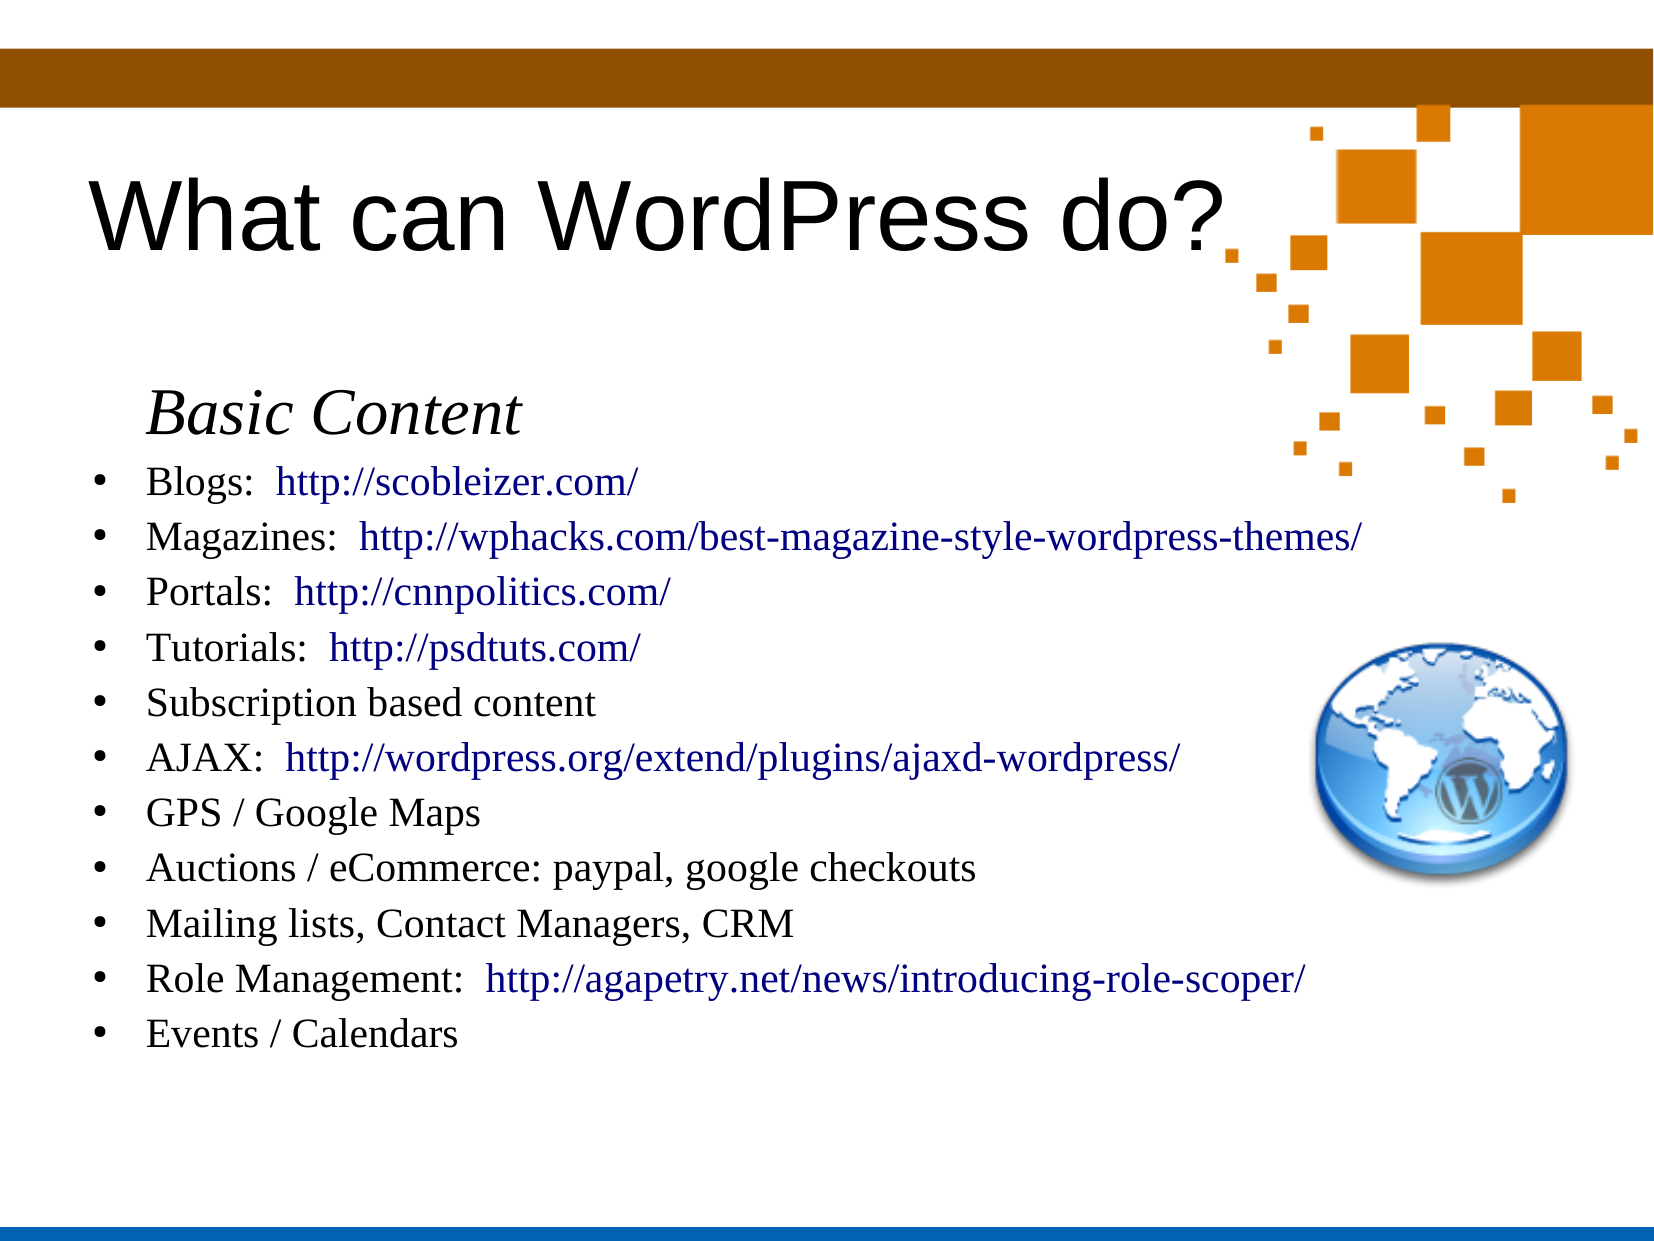

# What can WordPress do?
Basic Content
Blogs: http://scobleizer.com/
Magazines: http://wphacks.com/best-magazine-style-wordpress-themes/
Portals: http://cnnpolitics.com/
Tutorials: http://psdtuts.com/
Subscription based content
AJAX: http://wordpress.org/extend/plugins/ajaxd-wordpress/
GPS / Google Maps
Auctions / eCommerce: paypal, google checkouts
Mailing lists, Contact Managers, CRM
Role Management: http://agapetry.net/news/introducing-role-scoper/
Events / Calendars